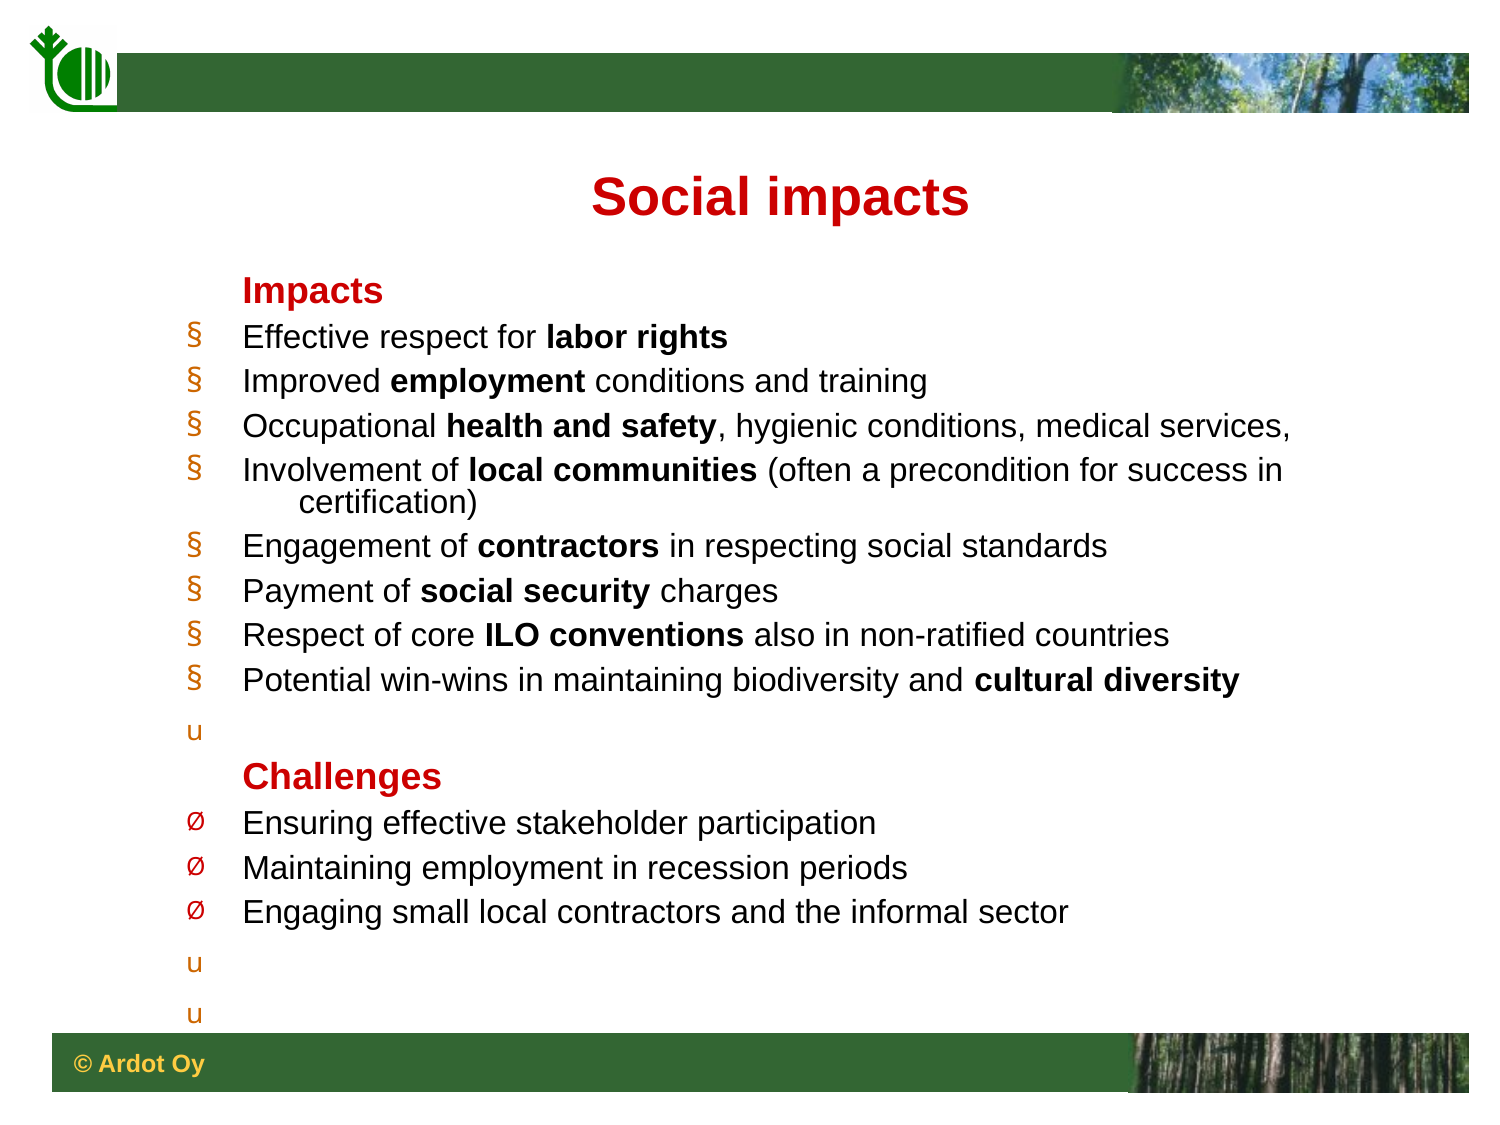

# Social impacts
Impacts
Effective respect for labor rights
Improved employment conditions and training
Occupational health and safety, hygienic conditions, medical services,
Involvement of local communities (often a precondition for success in certification)
Engagement of contractors in respecting social standards
Payment of social security charges
Respect of core ILO conventions also in non-ratified countries
Potential win-wins in maintaining biodiversity and cultural diversity
Challenges
Ensuring effective stakeholder participation
Maintaining employment in recession periods
Engaging small local contractors and the informal sector